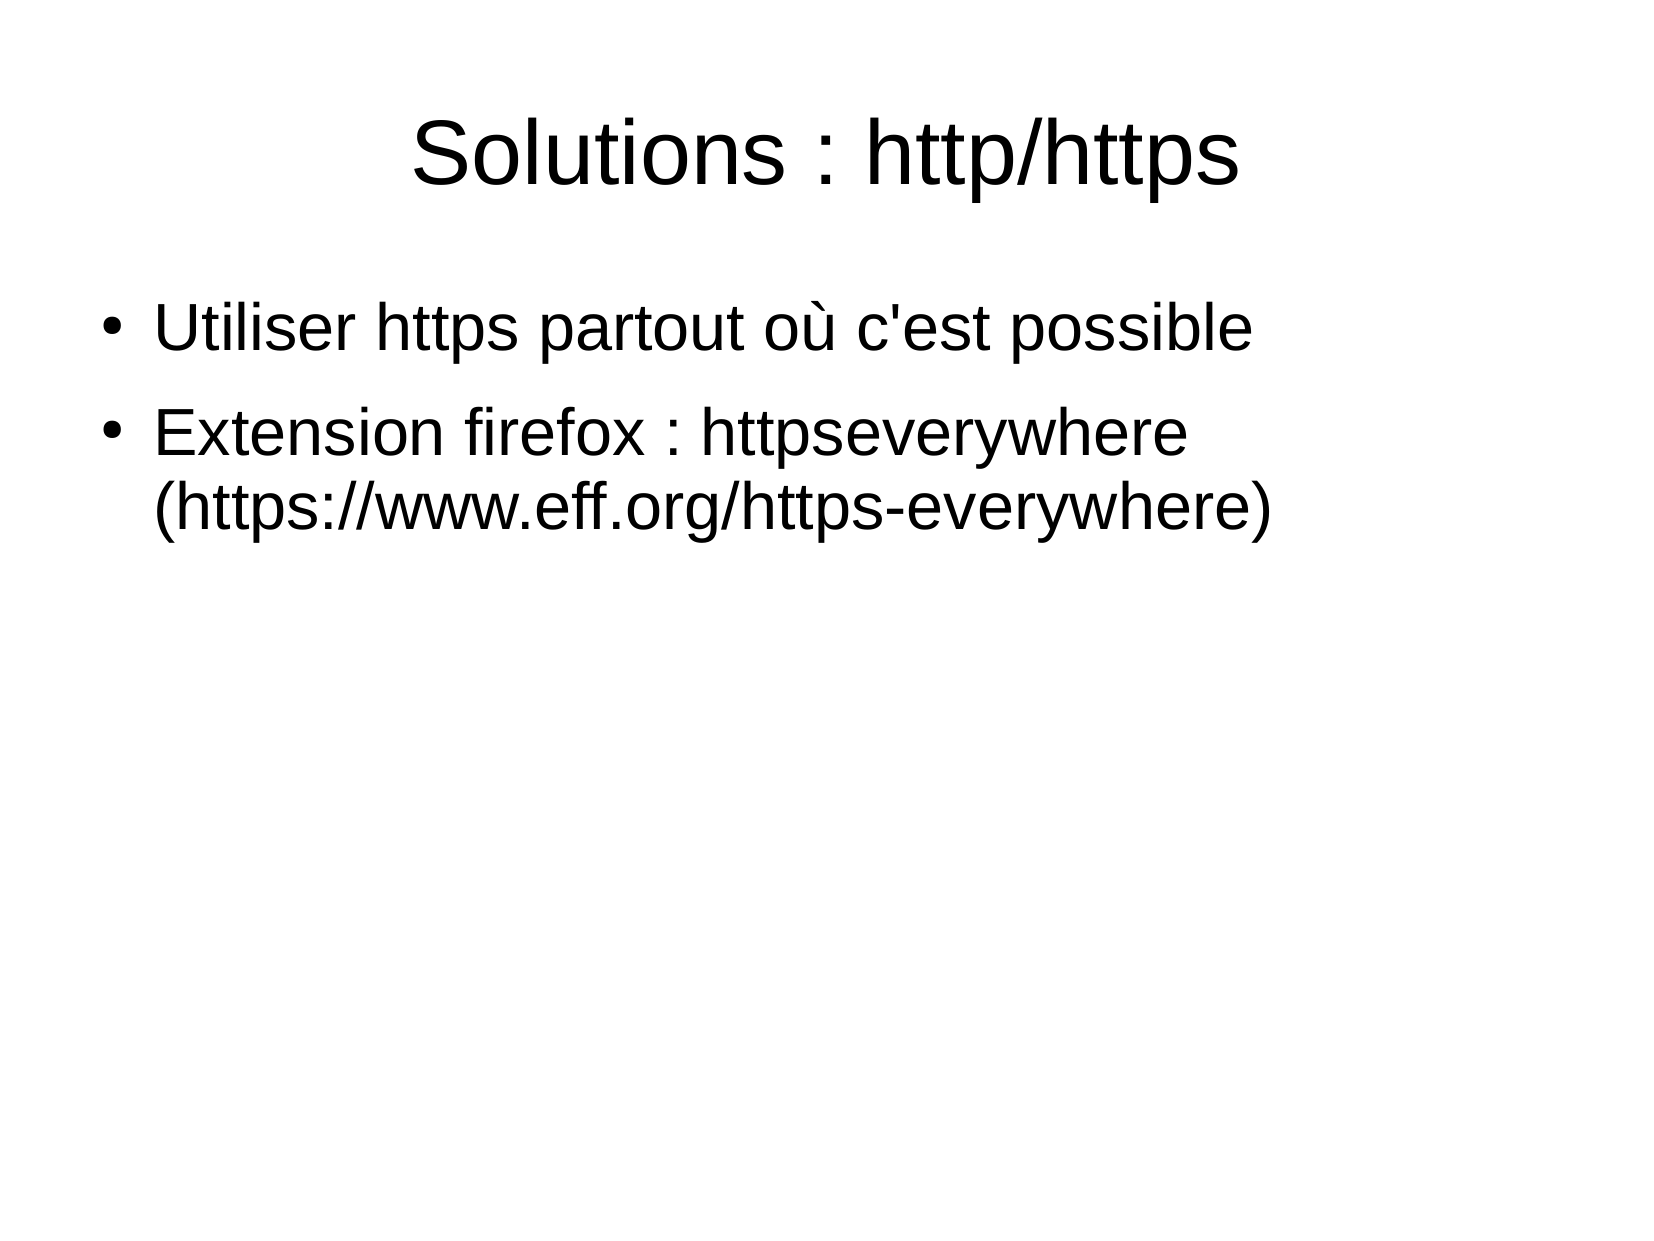

# Solutions : http/https
Utiliser https partout où c'est possible
Extension firefox : httpseverywhere (https://www.eff.org/https-everywhere)